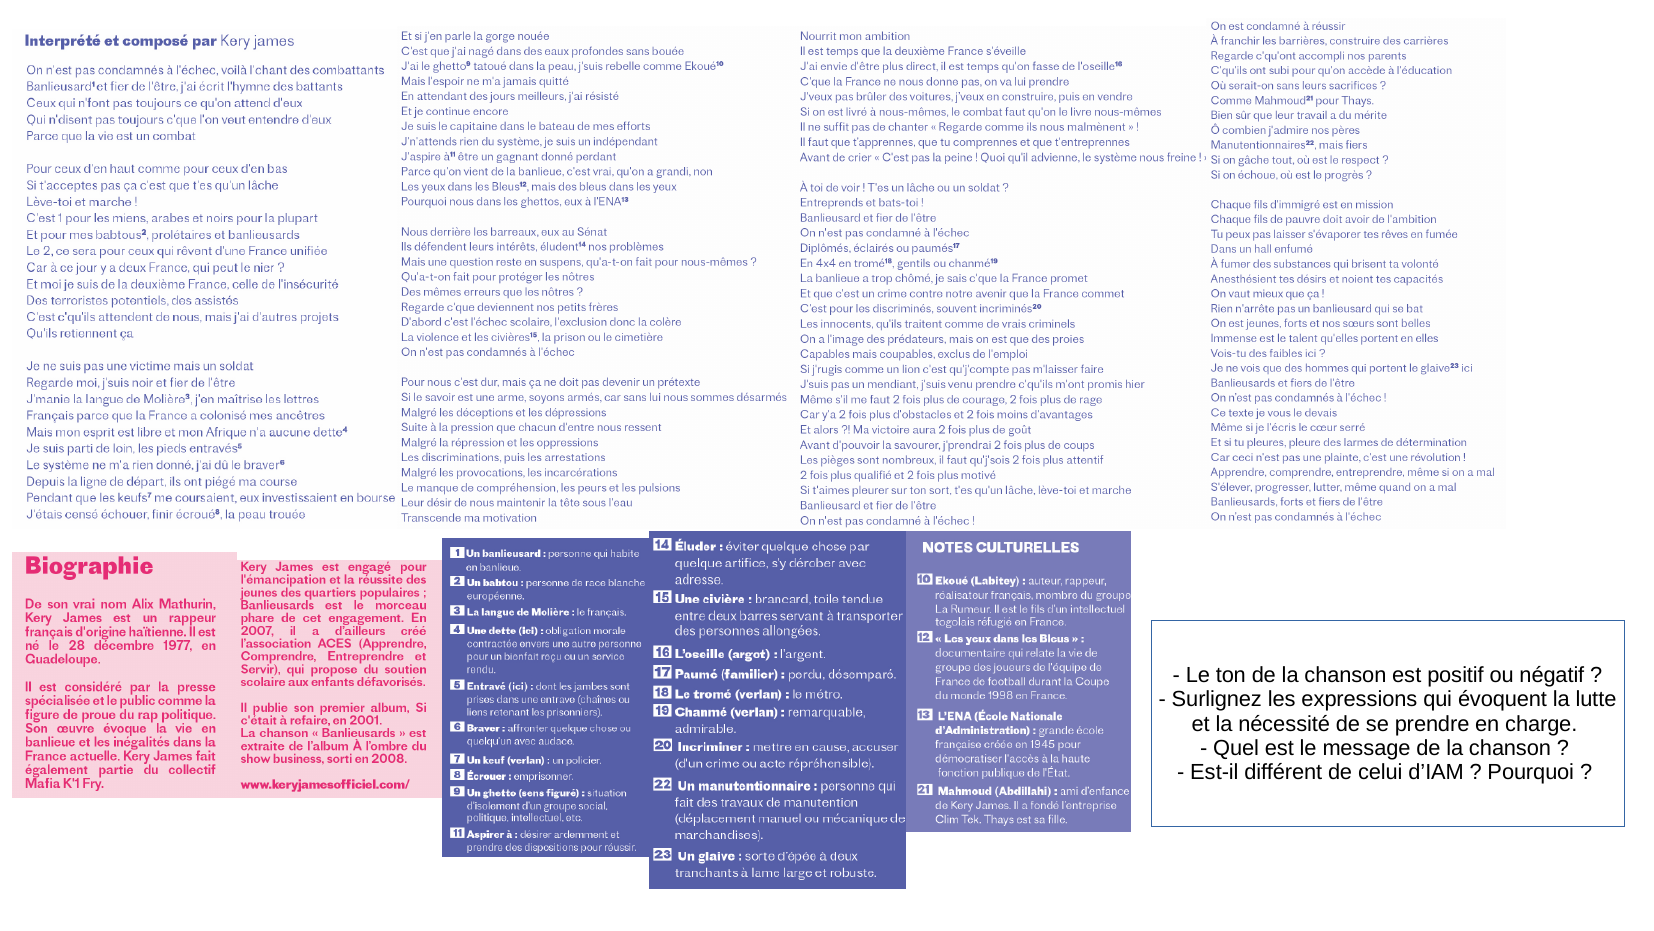

#
- Le ton de la chanson est positif ou négatif ?
- Surlignez les expressions qui évoquent la lutte et la nécessité de se prendre en charge.
- Quel est le message de la chanson ?
- Est-il différent de celui d’IAM ? Pourquoi ?